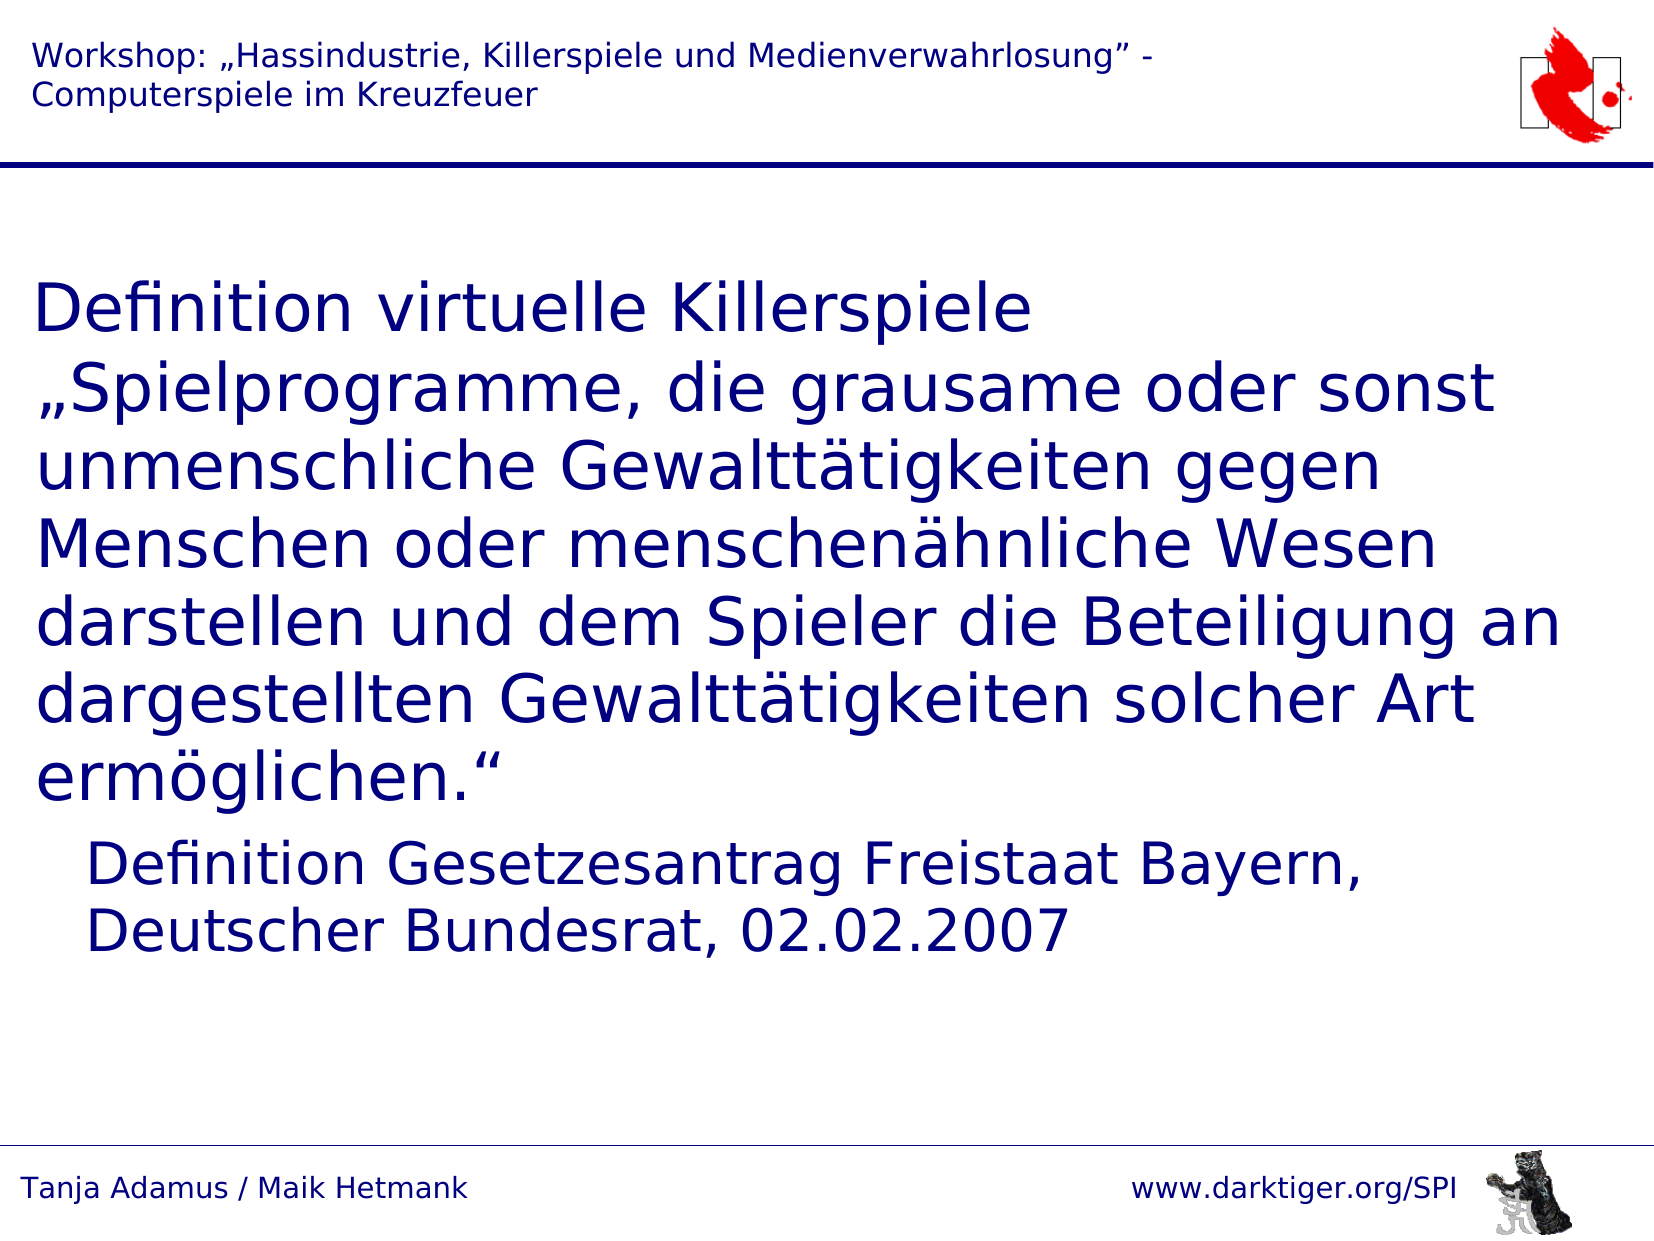

Workshop: „Hassindustrie, Killerspiele und Medienverwahrlosung” - Computerspiele im Kreuzfeuer
Definition virtuelle Killerspiele
„Spielprogramme, die grausame oder sonst unmenschliche Gewalttätigkeiten gegen Menschen oder menschenähnliche Wesen darstellen und dem Spieler die Beteiligung an dargestellten Gewalttätigkeiten solcher Art ermöglichen.“
Definition Gesetzesantrag Freistaat Bayern, Deutscher Bundesrat, 02.02.2007